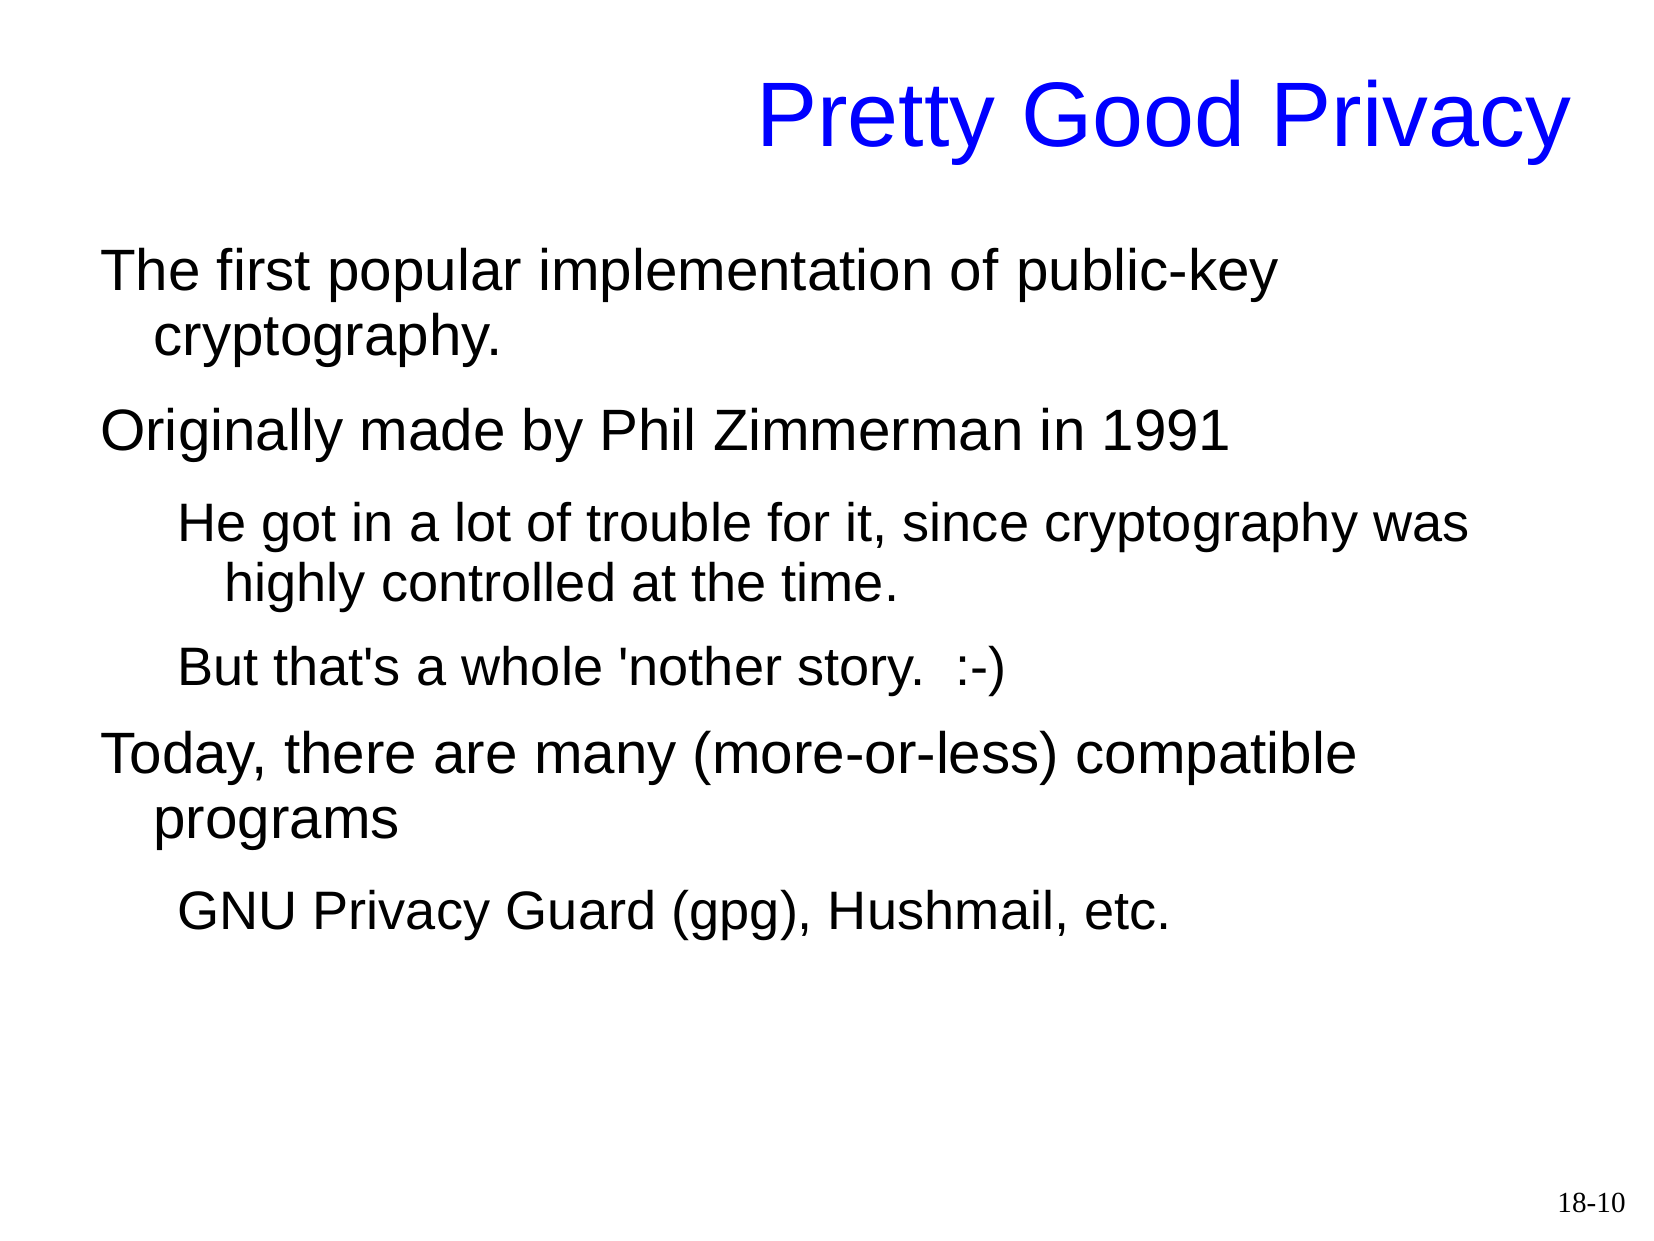

# Pretty Good Privacy
The first popular implementation of public-key cryptography.
Originally made by Phil Zimmerman in 1991
He got in a lot of trouble for it, since cryptography was highly controlled at the time.
But that's a whole 'nother story. :-)
Today, there are many (more-or-less) compatible programs
GNU Privacy Guard (gpg), Hushmail, etc.